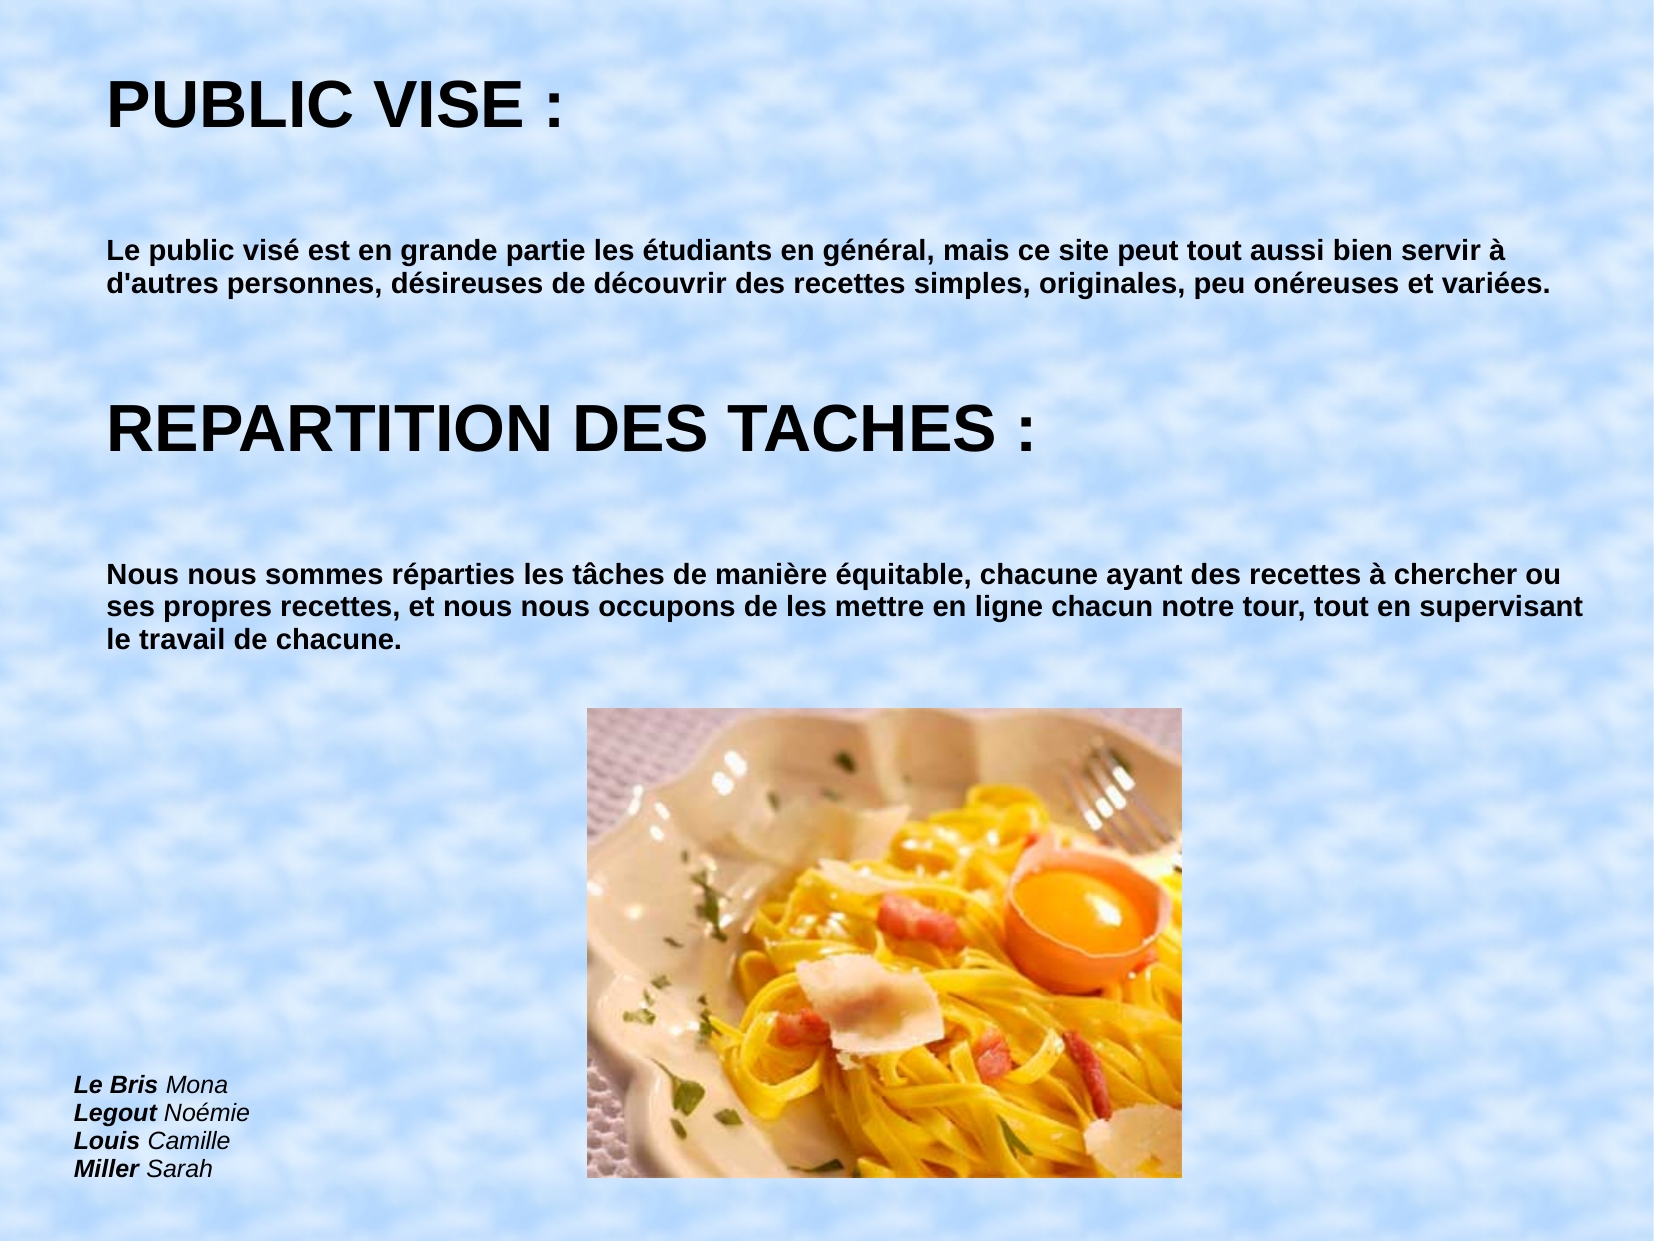

# PUBLIC VISE :
Le public visé est en grande partie les étudiants en général, mais ce site peut tout aussi bien servir à d'autres personnes, désireuses de découvrir des recettes simples, originales, peu onéreuses et variées.
REPARTITION DES TACHES :
Nous nous sommes réparties les tâches de manière équitable, chacune ayant des recettes à chercher ou ses propres recettes, et nous nous occupons de les mettre en ligne chacun notre tour, tout en supervisant le travail de chacune.
Le Bris Mona
Legout Noémie
Louis Camille
Miller Sarah